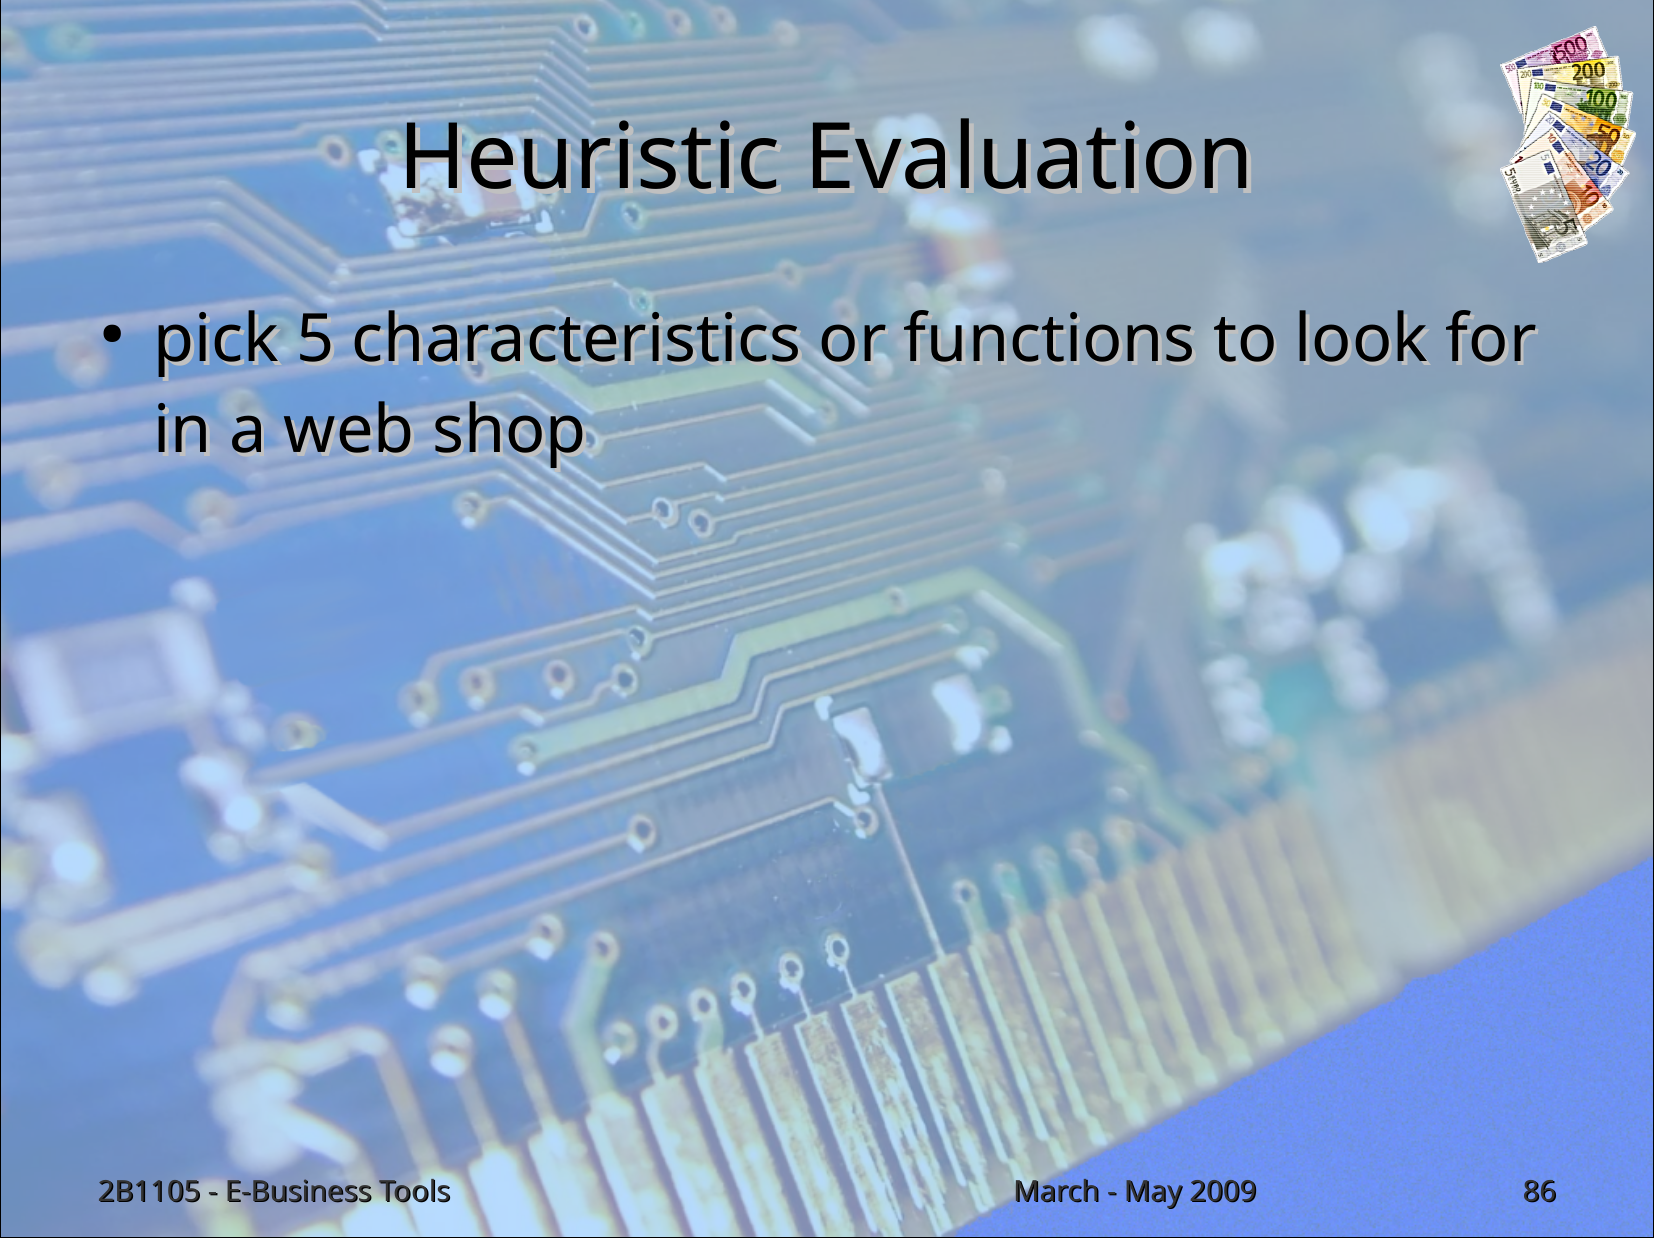

# Heuristic Evaluation
pick 5 characteristics or functions to look for in a web shop